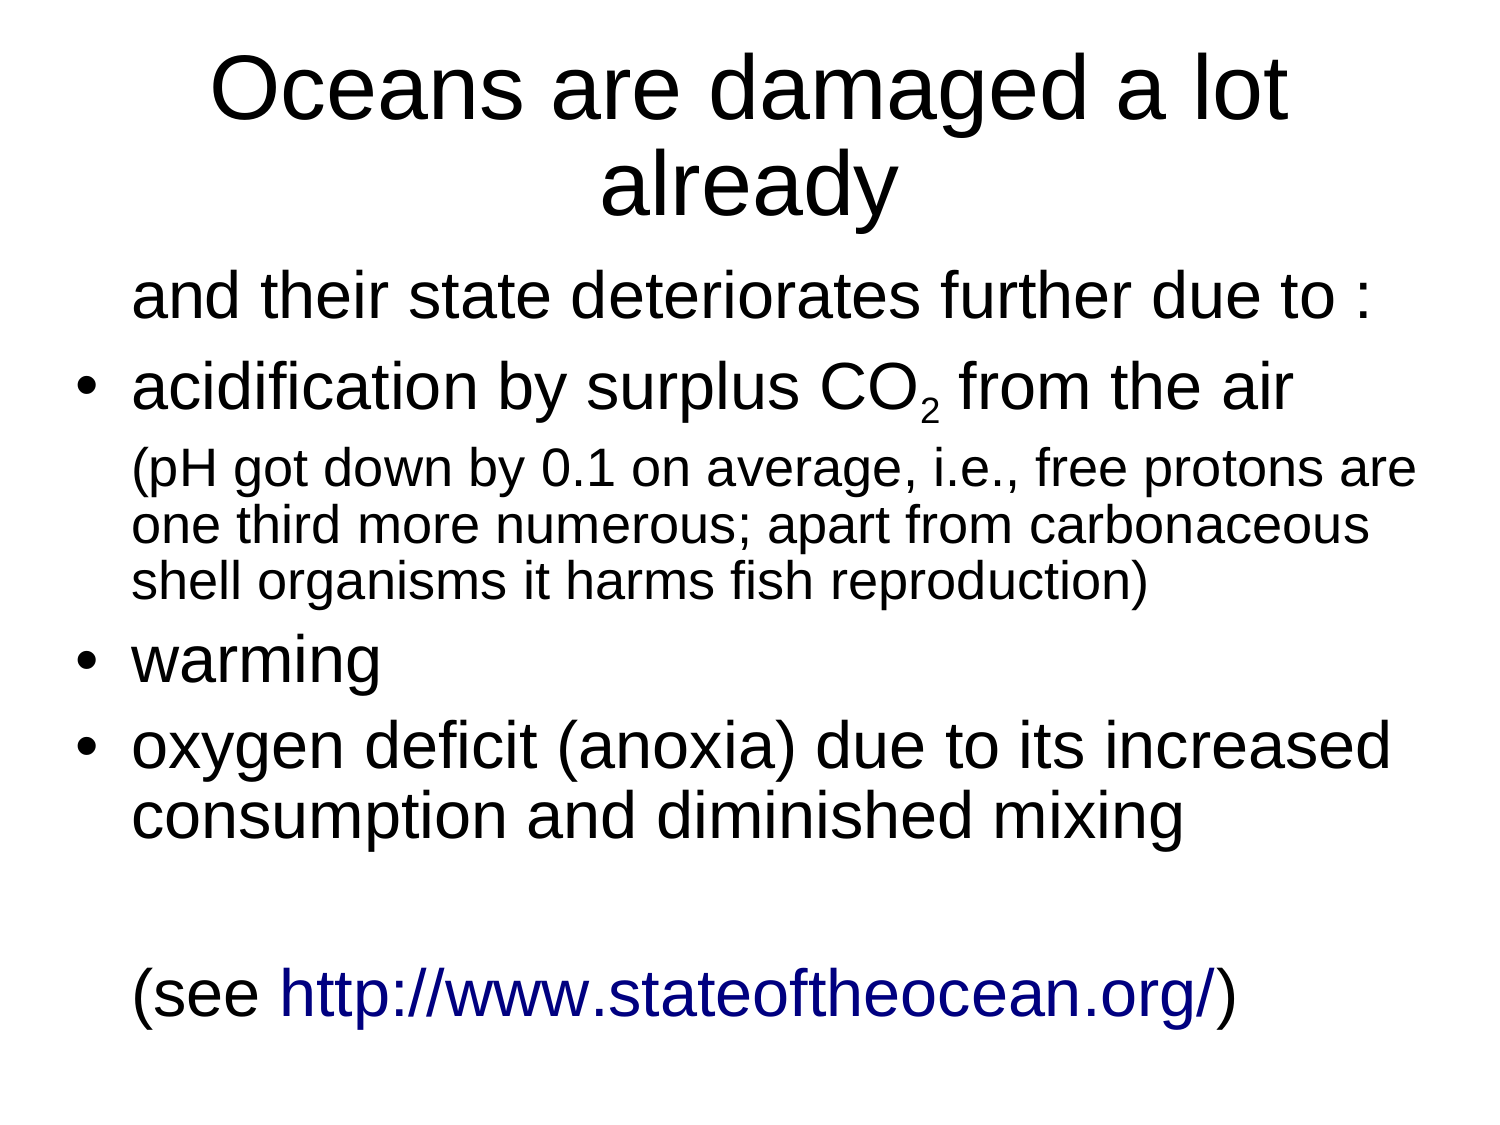

# Oceans are damaged a lot already
and their state deteriorates further due to :
acidification by surplus CO2 from the air
(pH got down by 0.1 on average, i.e., free protons are one third more numerous; apart from carbonaceous shell organisms it harms fish reproduction)
warming
oxygen deficit (anoxia) due to its increased consumption and diminished mixing
(see http://www.stateoftheocean.org/)